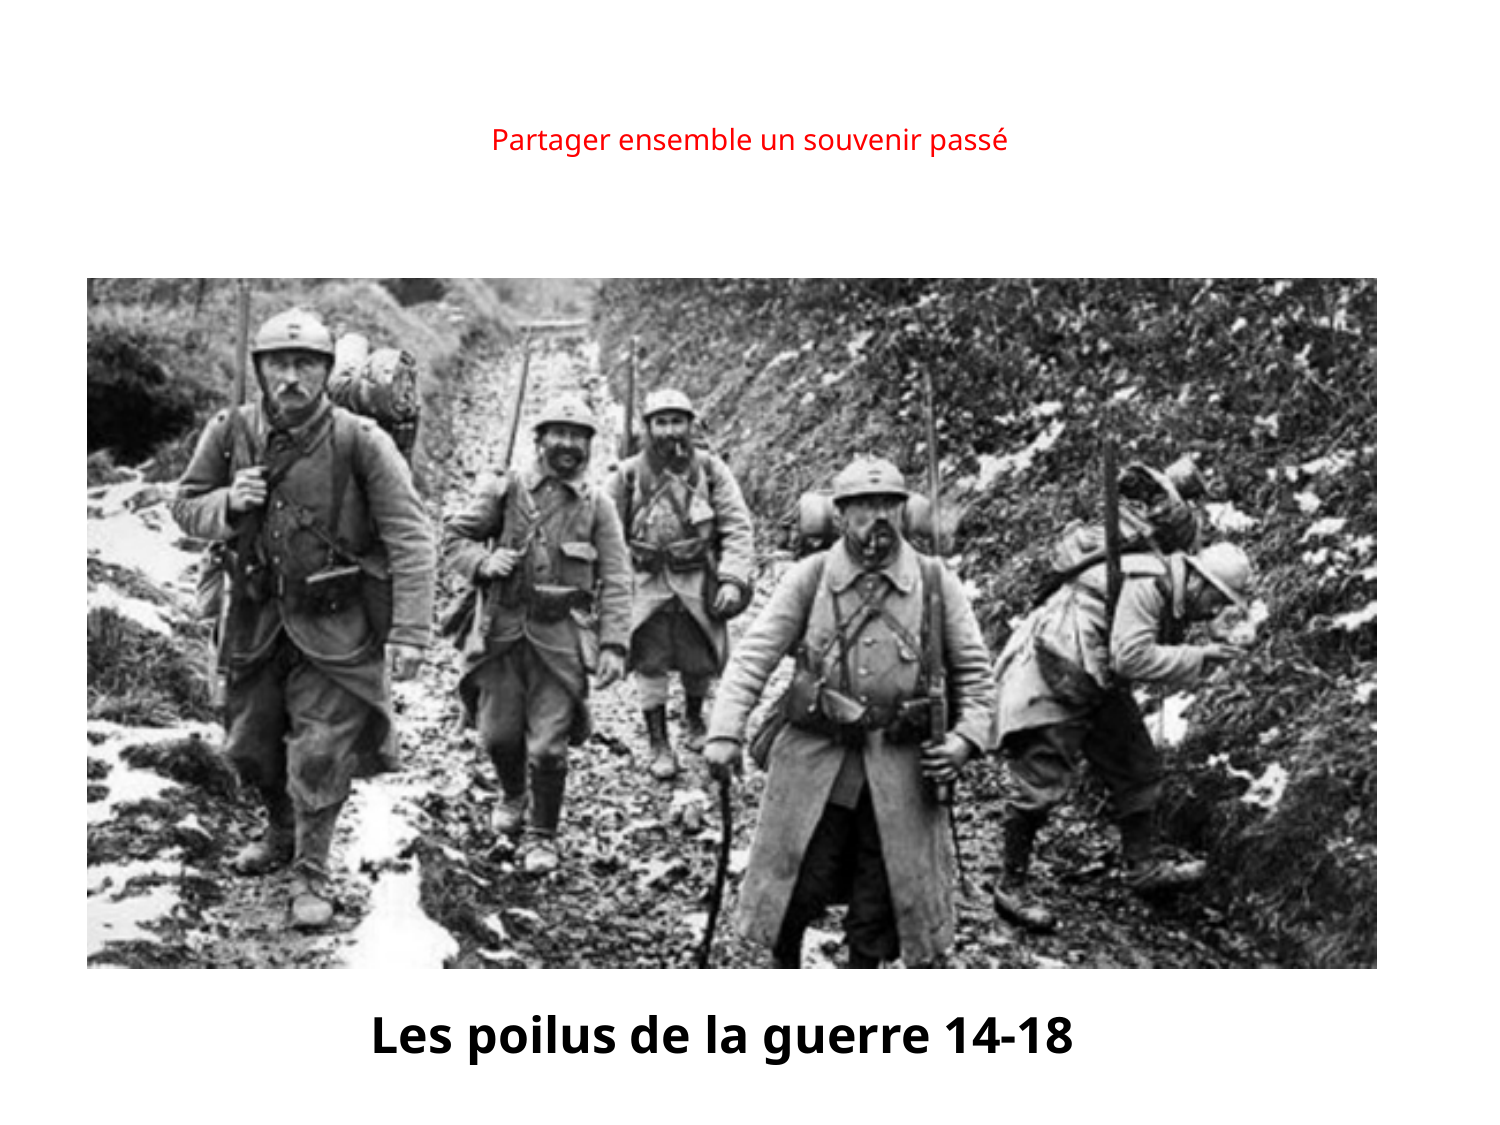

# Partager ensemble un souvenir passé
Les poilus de la guerre 14-18